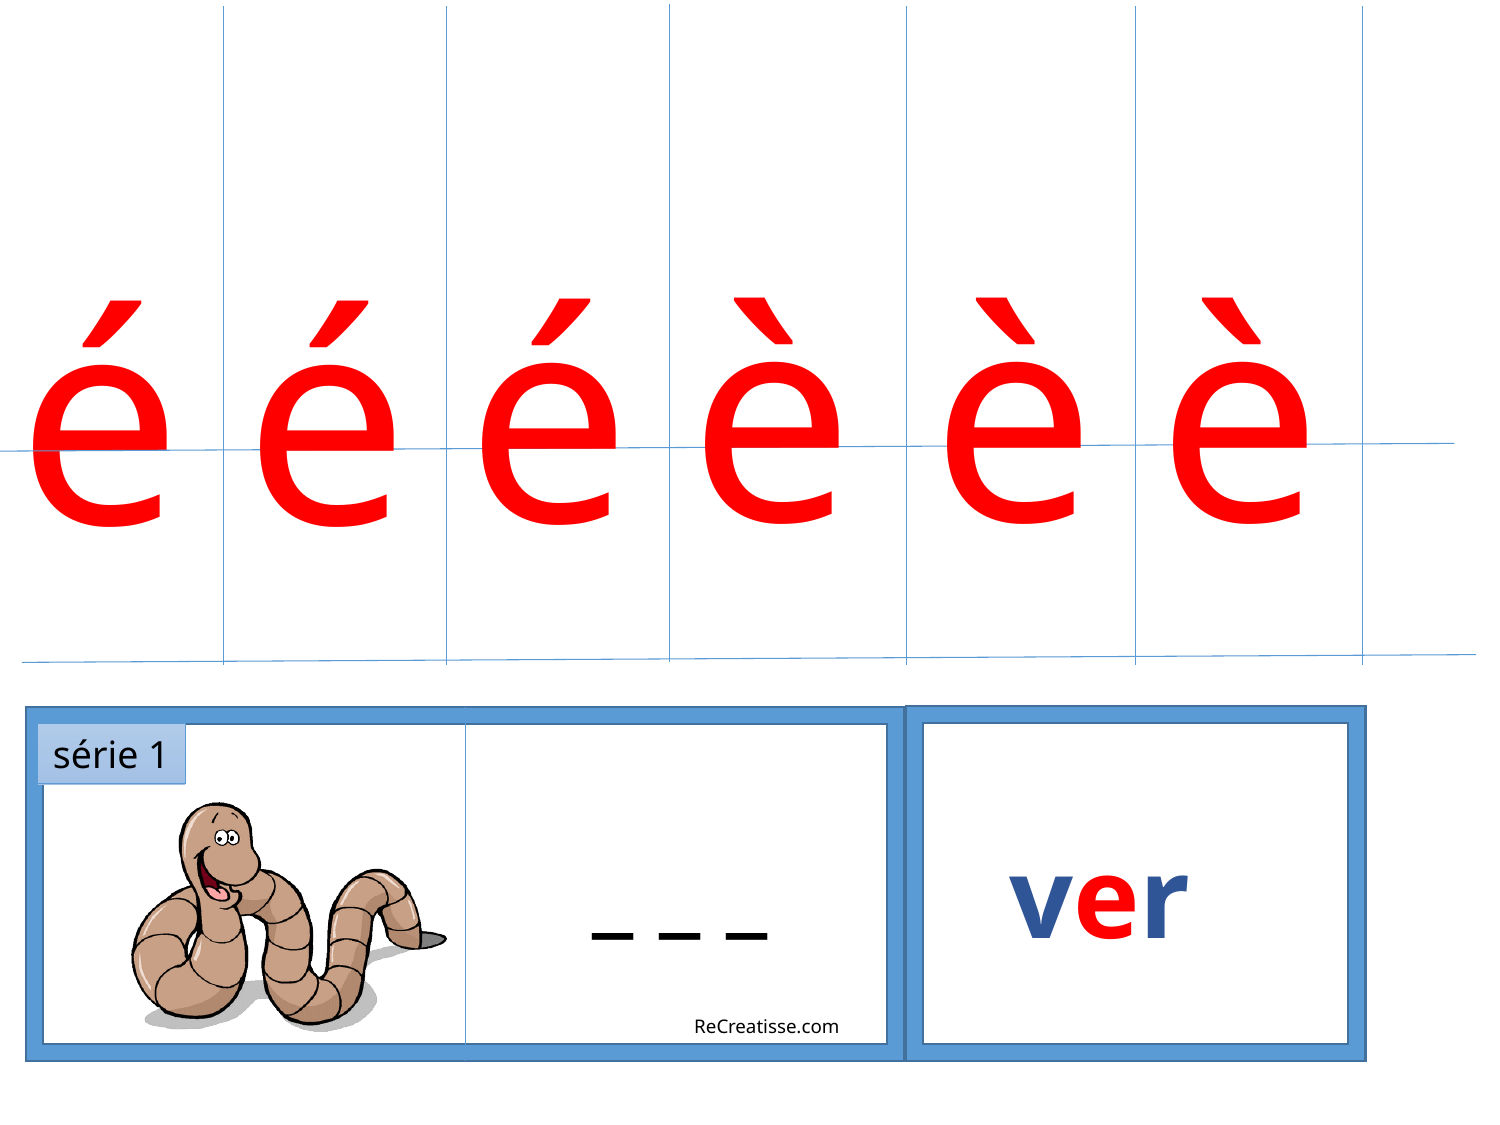

è
è
è
é
é
é
série 1
_ _ _
ver
ReCreatisse.com